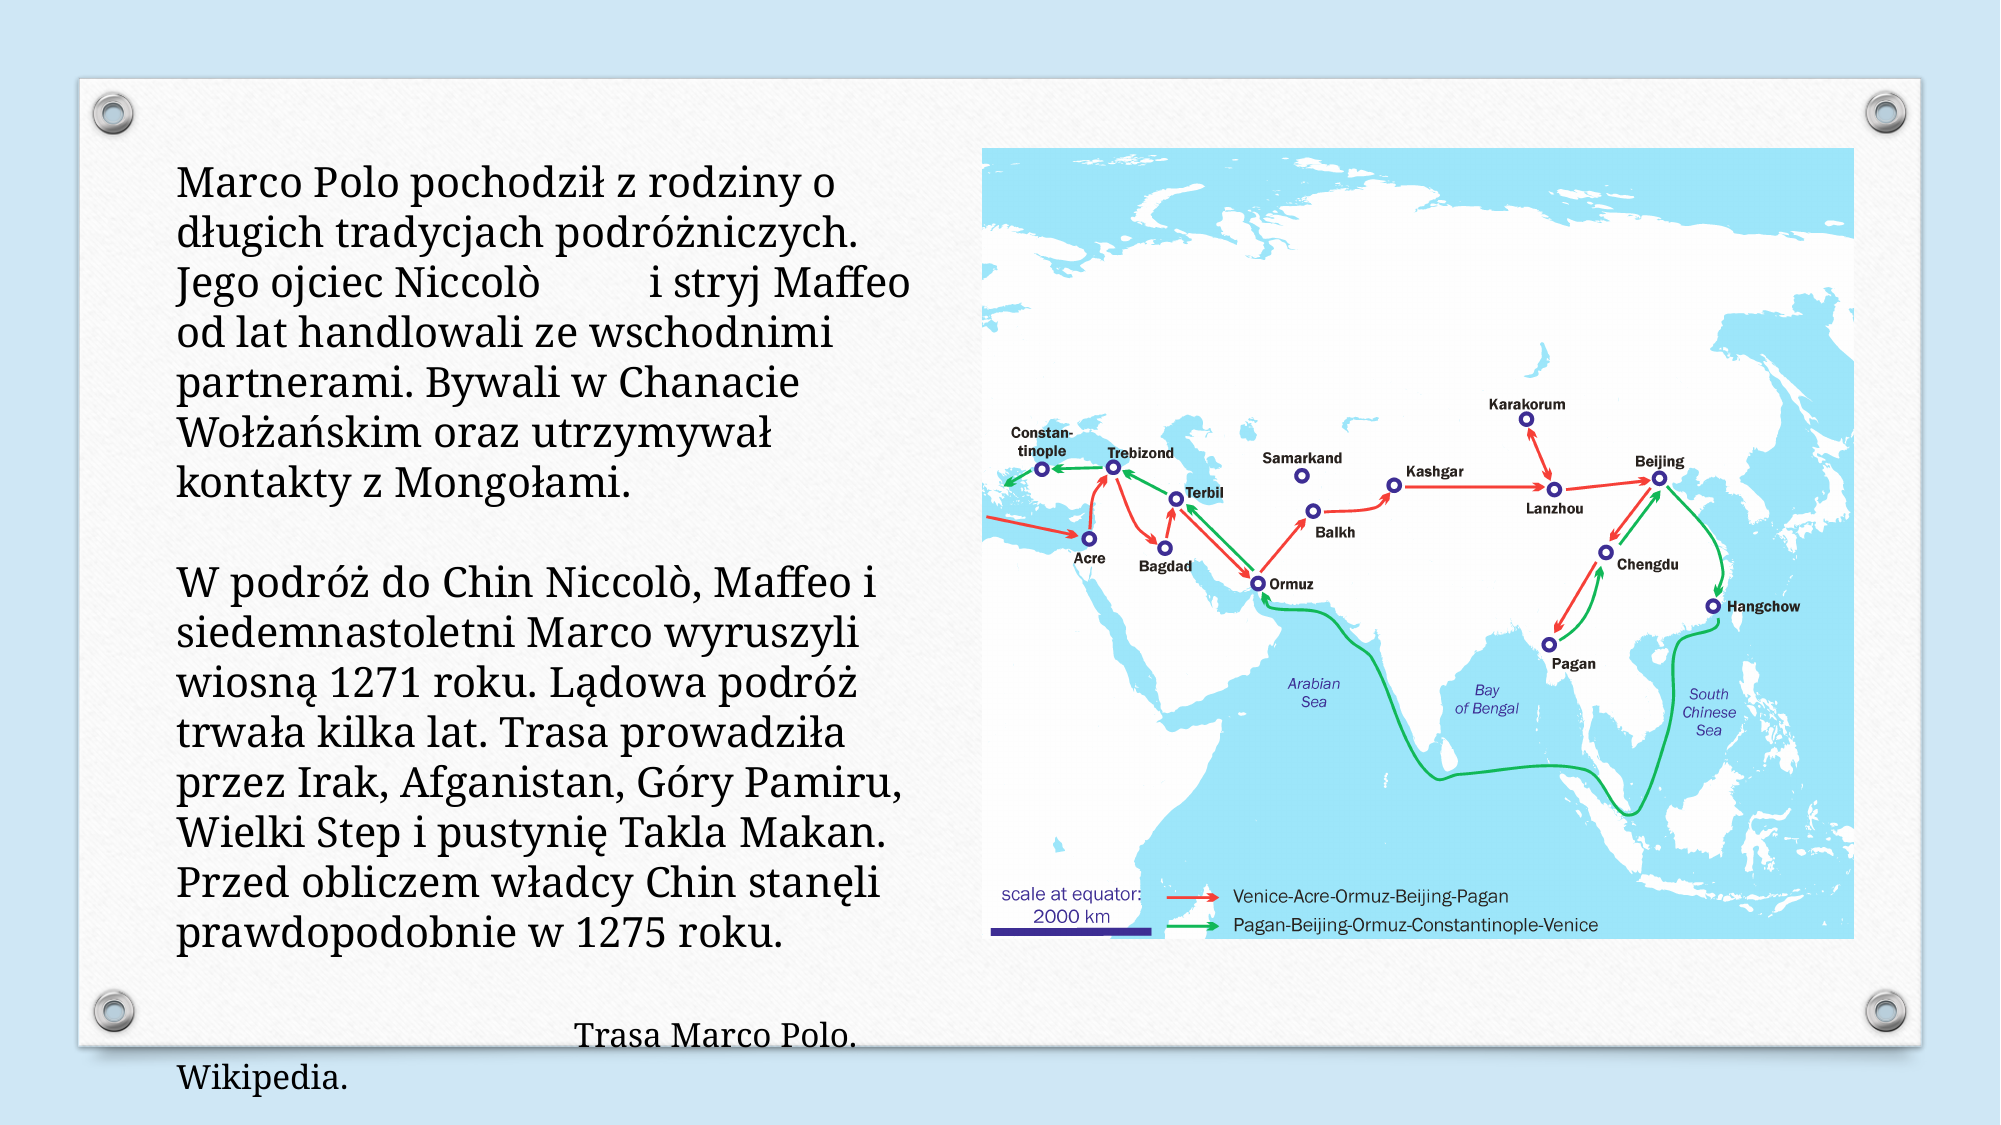

Marco Polo pochodził z rodziny o długich tradycjach podróżniczych. Jego ojciec Niccolò i stryj Maffeo od lat handlowali ze wschodnimi partnerami. Bywali w Chanacie Wołżańskim oraz utrzymywał kontakty z Mongołami.
W podróż do Chin Niccolò, Maffeo i siedemnastoletni Marco wyruszyli wiosną 1271 roku. Lądowa podróż trwała kilka lat. Trasa prowadziła przez Irak, Afganistan, Góry Pamiru, Wielki Step i pustynię Takla Makan. Przed obliczem władcy Chin stanęli prawdopodobnie w 1275 roku.
 Trasa Marco Polo. Wikipedia.